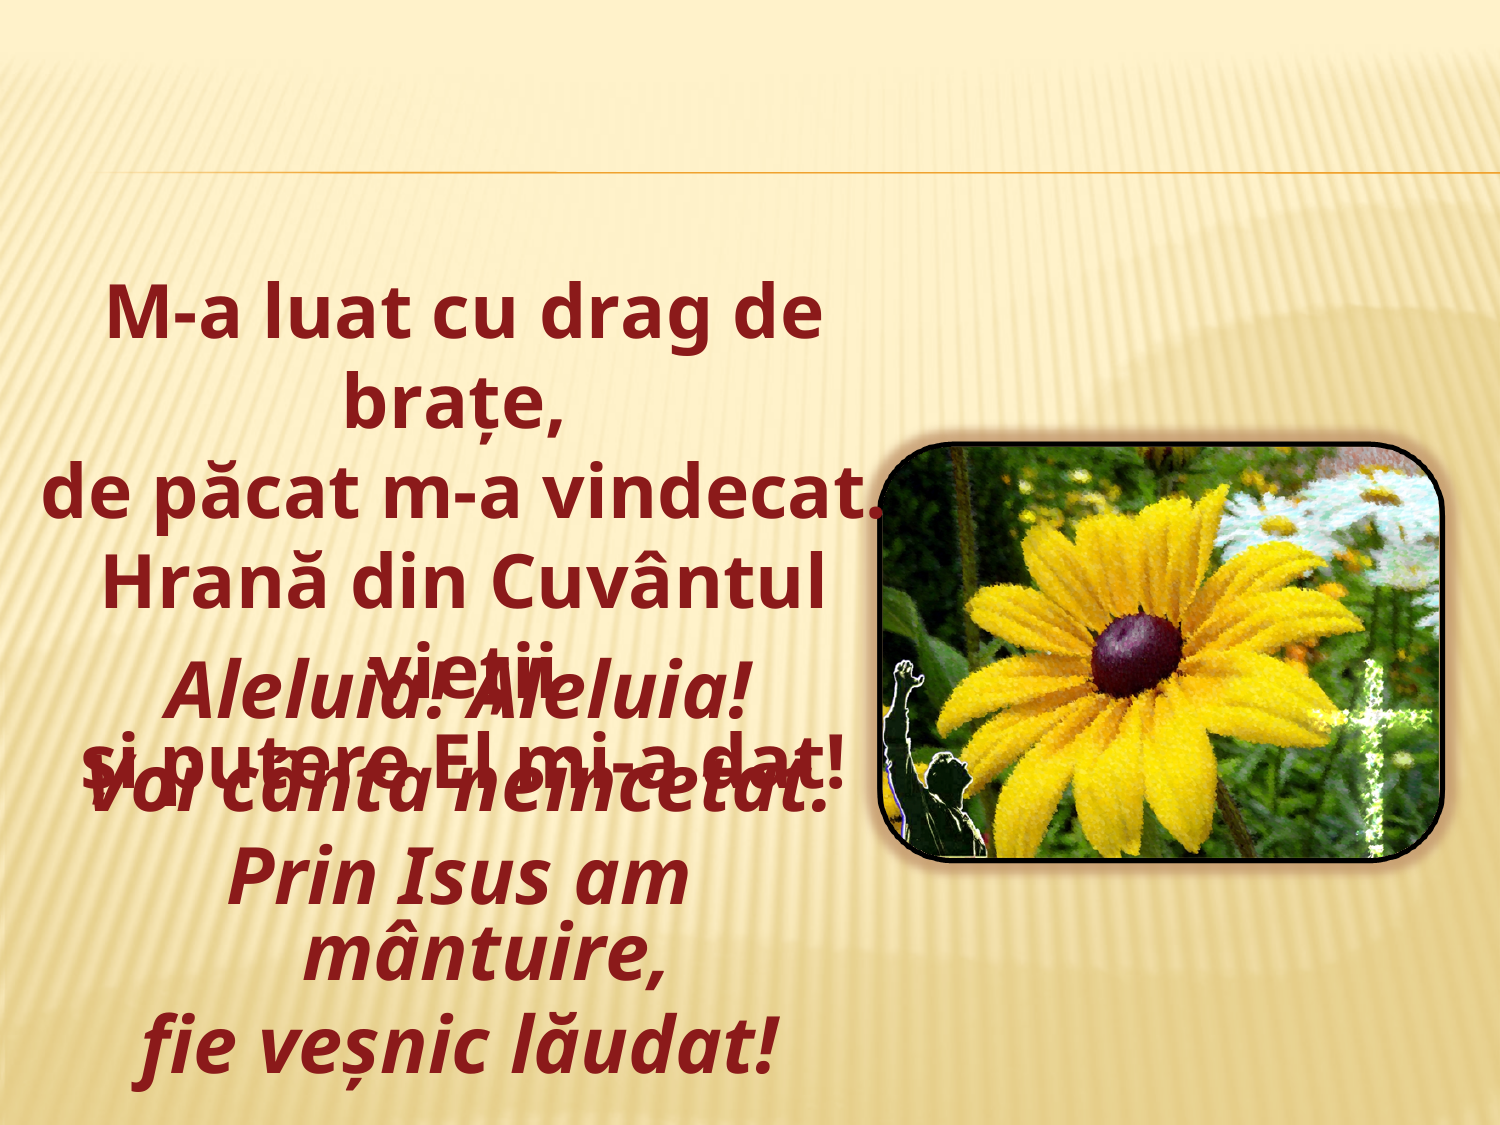

M-a luat cu drag de braţe,
de păcat m-a vindecat.
Hrană din Cuvântul vieţii
şi putere El mi-a dat!
#
Aleluia! Aleluia!
Voi cânta neîncetat.
Prin Isus am mântuire,
fie veşnic lăudat!